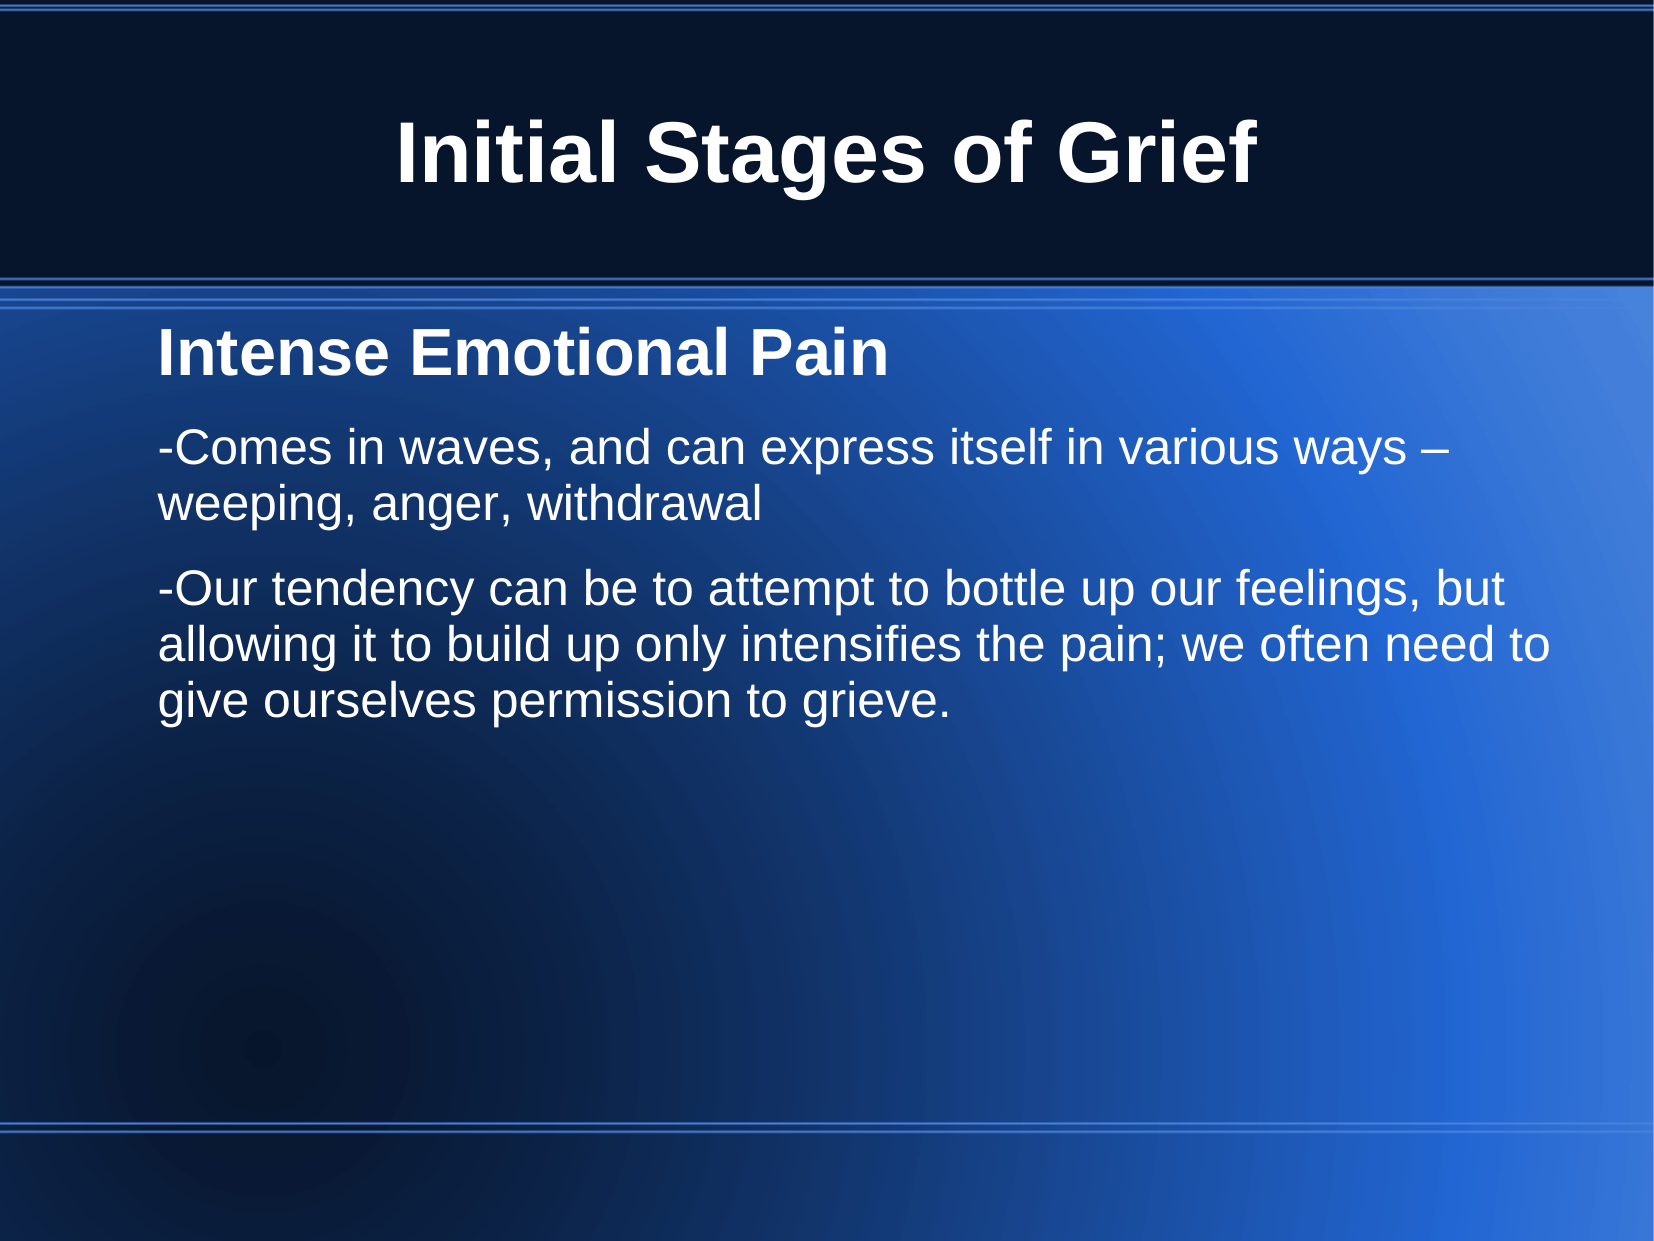

# Initial Stages of Grief
Intense Emotional Pain
-Comes in waves, and can express itself in various ways – weeping, anger, withdrawal
-Our tendency can be to attempt to bottle up our feelings, but allowing it to build up only intensifies the pain; we often need to give ourselves permission to grieve.